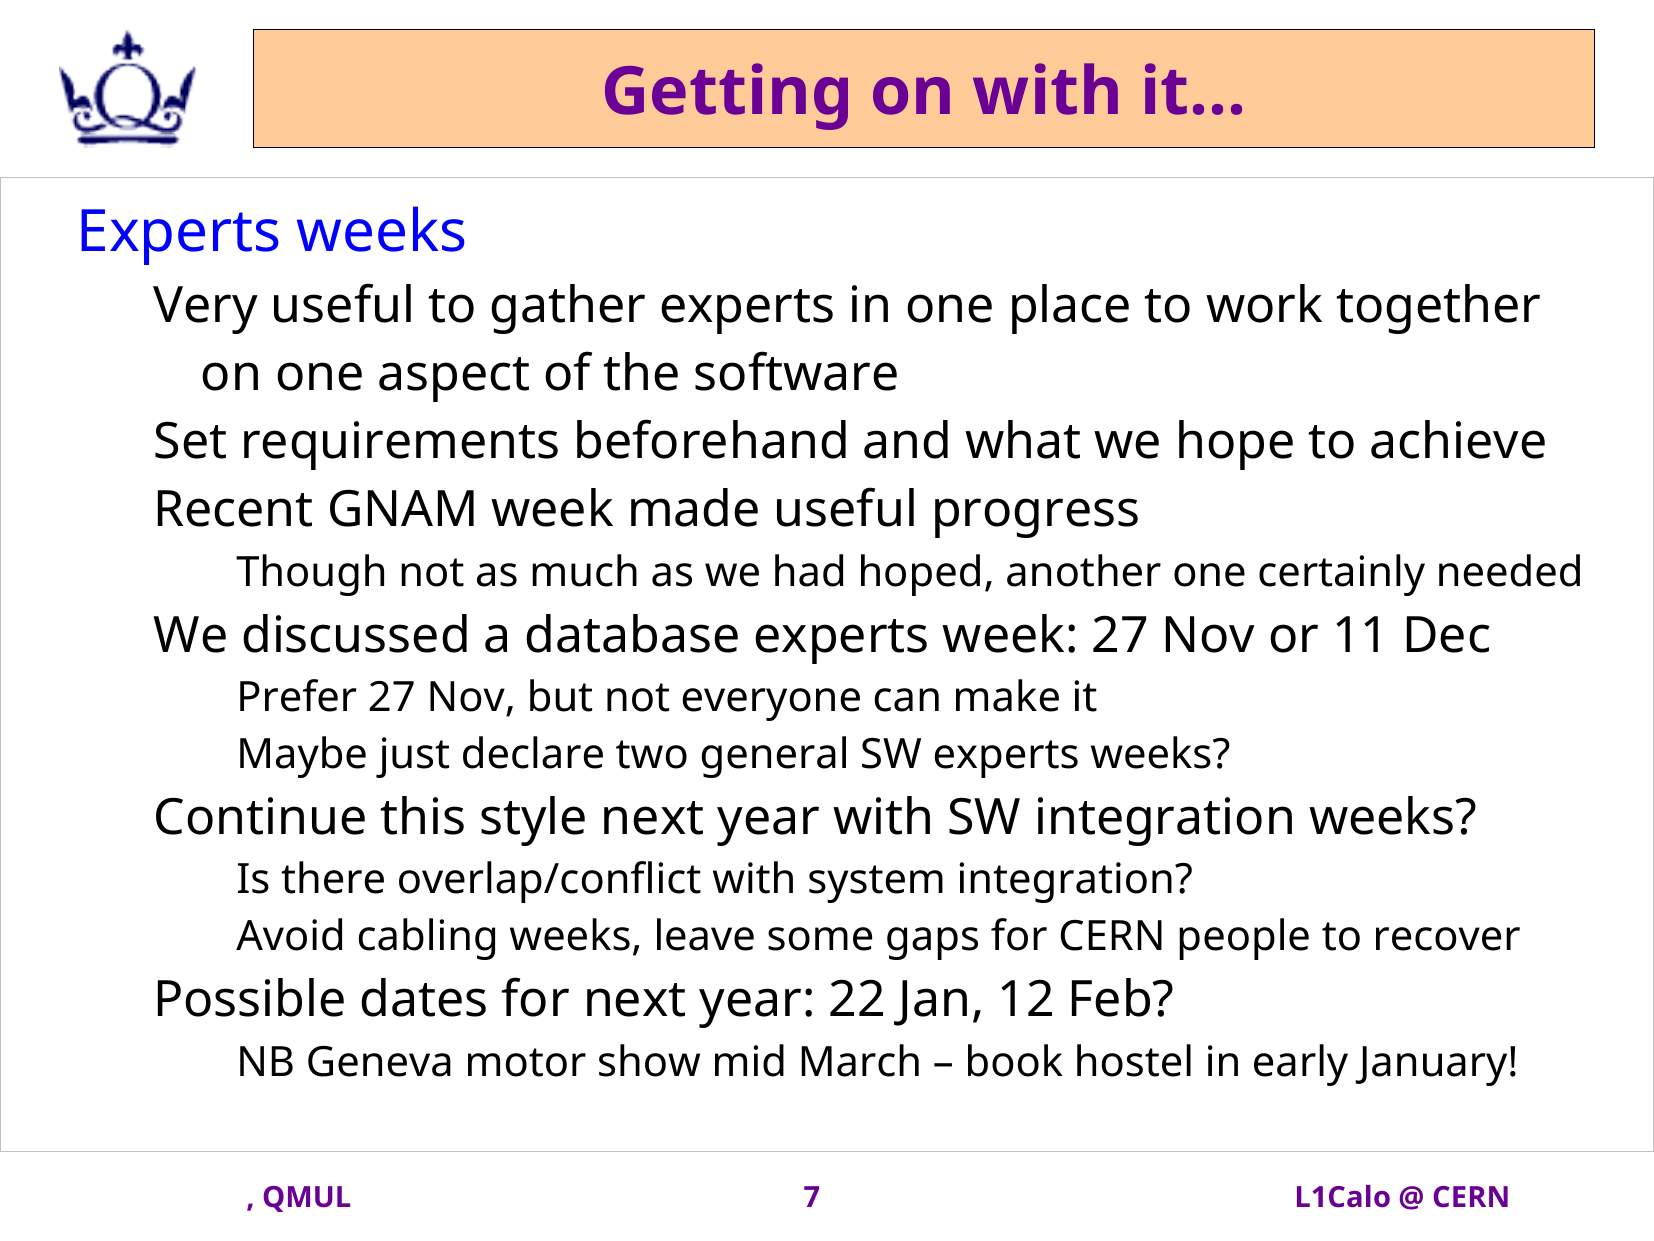

# Getting on with it...
Experts weeks
Very useful to gather experts in one place to work together on one aspect of the software
Set requirements beforehand and what we hope to achieve
Recent GNAM week made useful progress
Though not as much as we had hoped, another one certainly needed
We discussed a database experts week: 27 Nov or 11 Dec
Prefer 27 Nov, but not everyone can make it
Maybe just declare two general SW experts weeks?
Continue this style next year with SW integration weeks?
Is there overlap/conflict with system integration?
Avoid cabling weeks, leave some gaps for CERN people to recover
Possible dates for next year: 22 Jan, 12 Feb?
NB Geneva motor show mid March – book hostel in early January!